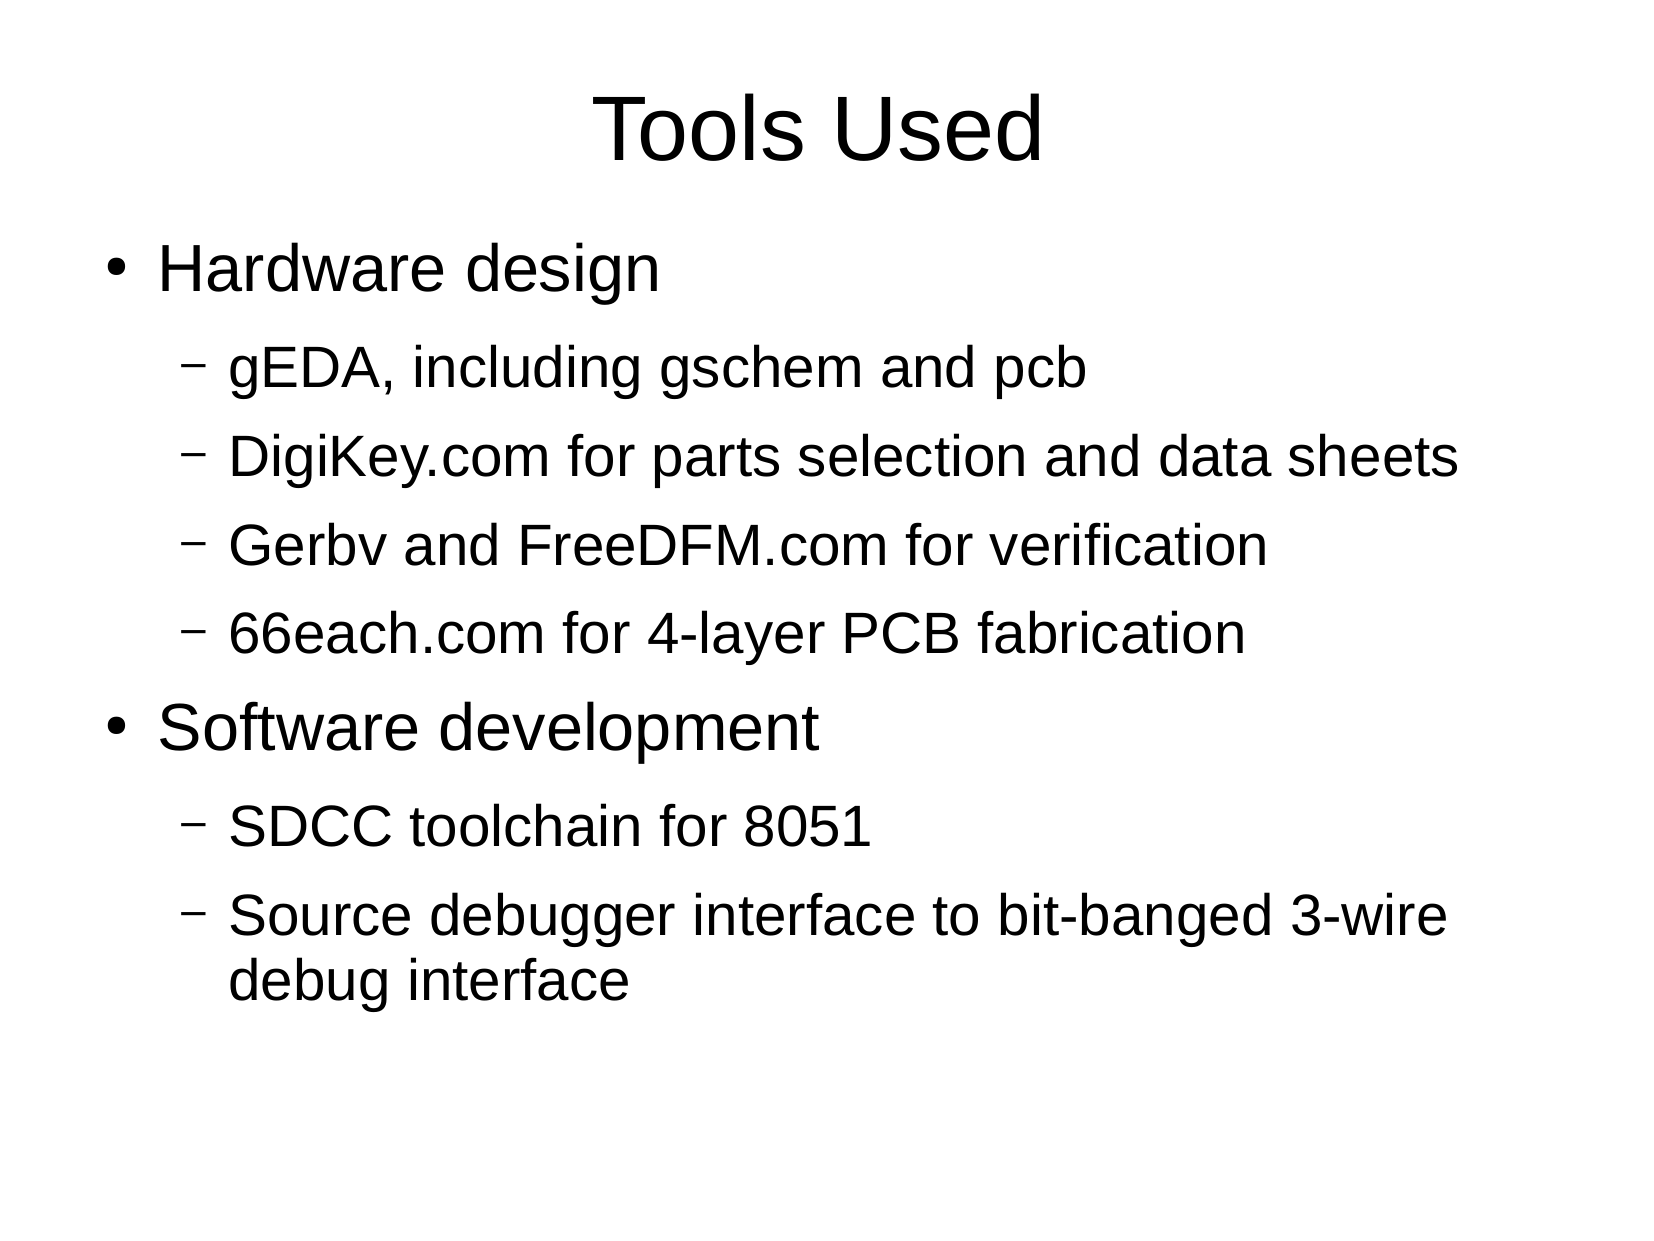

# Tools Used
Hardware design
gEDA, including gschem and pcb
DigiKey.com for parts selection and data sheets
Gerbv and FreeDFM.com for verification
66each.com for 4-layer PCB fabrication
Software development
SDCC toolchain for 8051
Source debugger interface to bit-banged 3-wire debug interface